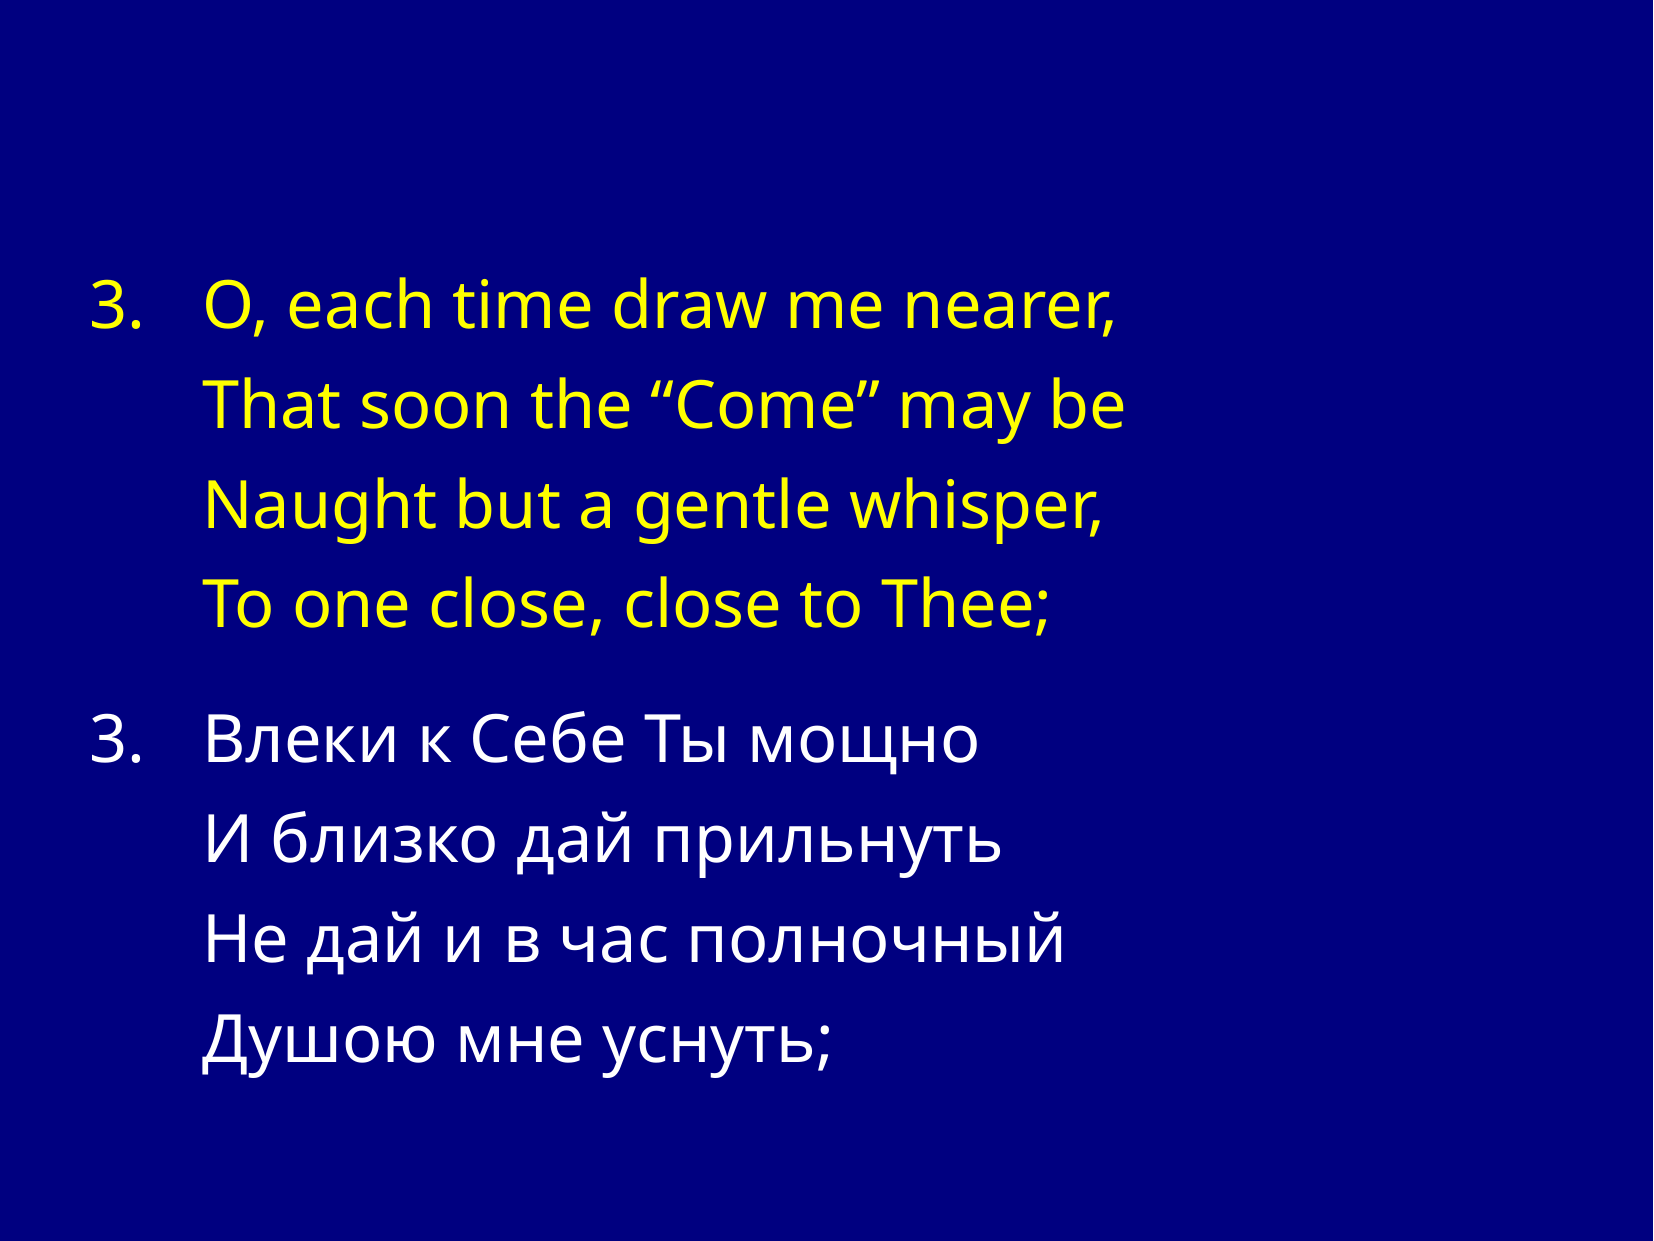

3.	O, each time draw me nearer,
	That soon the “Come” may be
	Naught but a gentle whisper,
	To one close, close to Thee;
3.	Влеки к Себе Ты мощно
	И близко дай прильнуть
	Не дай и в час полночный
	Душою мне уснуть;